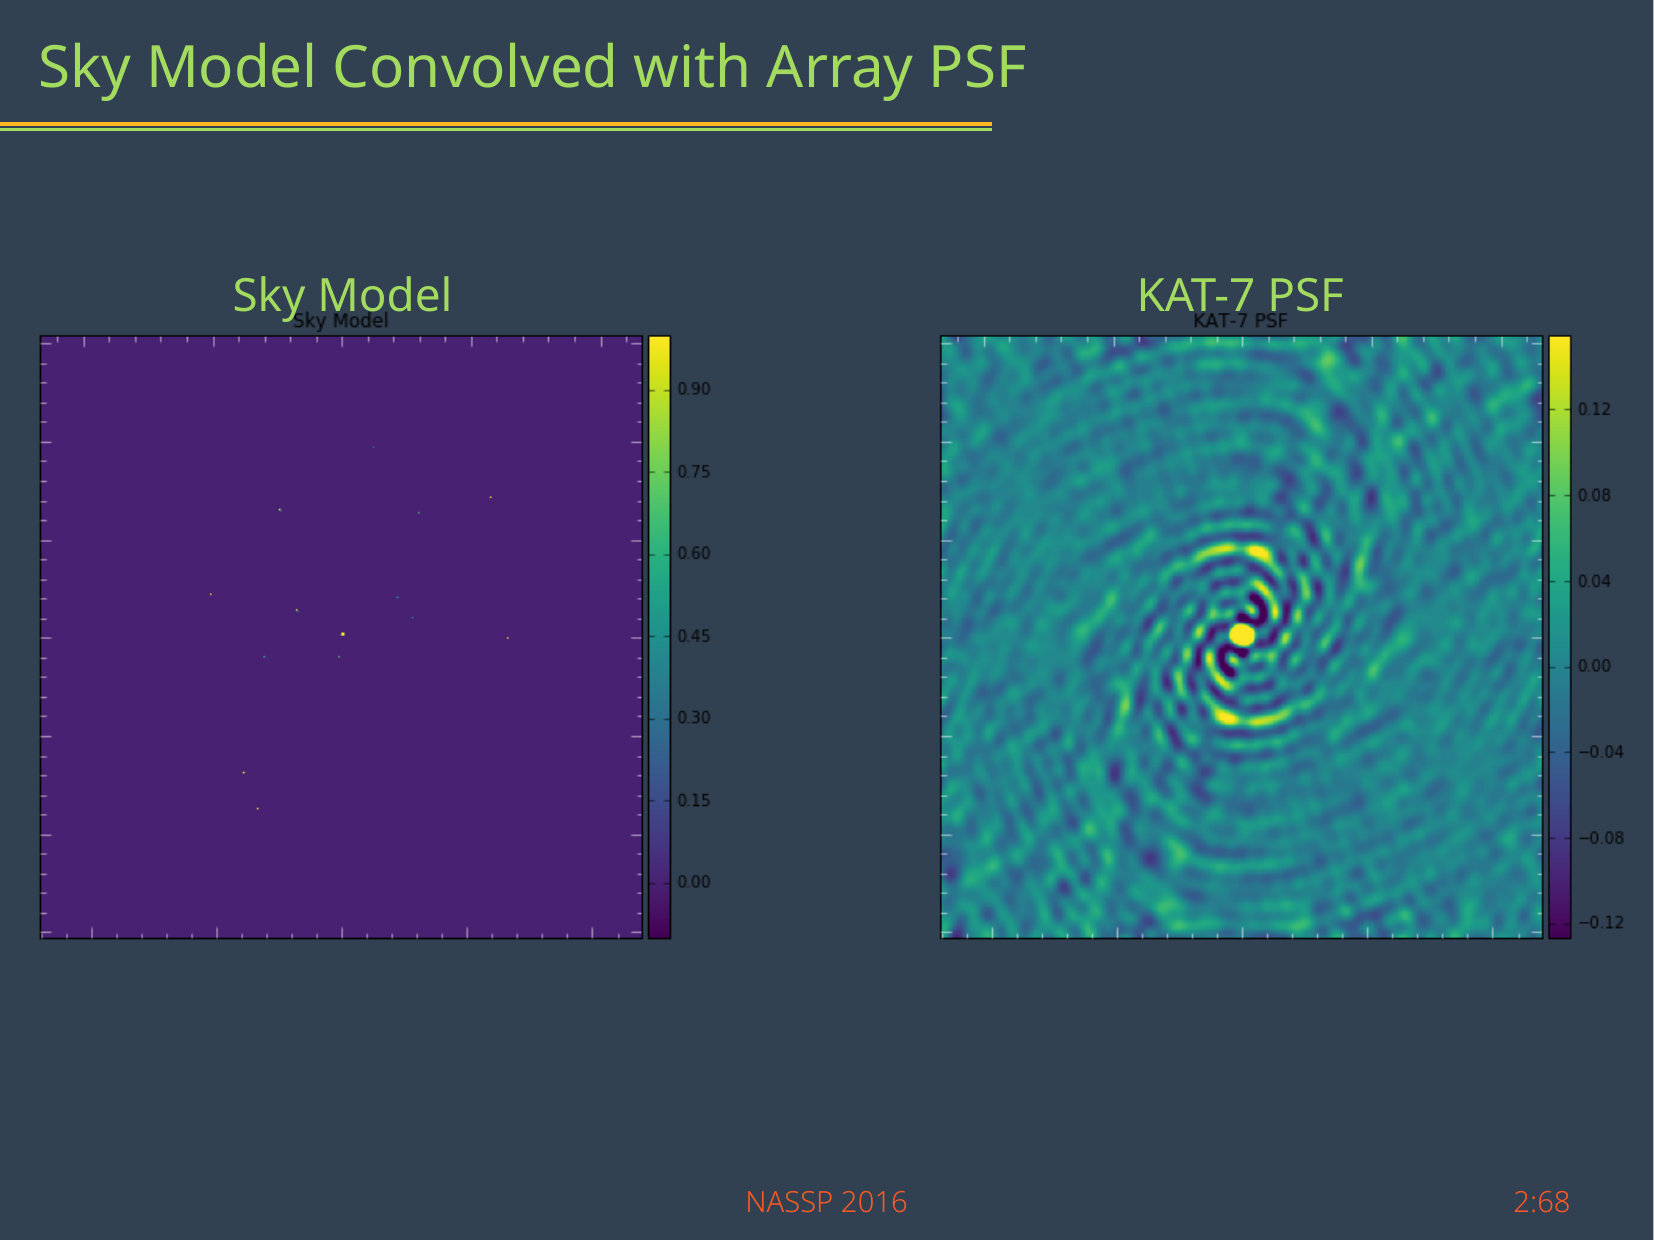

Sky Model Convolved with Array PSF
Sky Model
KAT-7 PSF
NASSP 2016
2